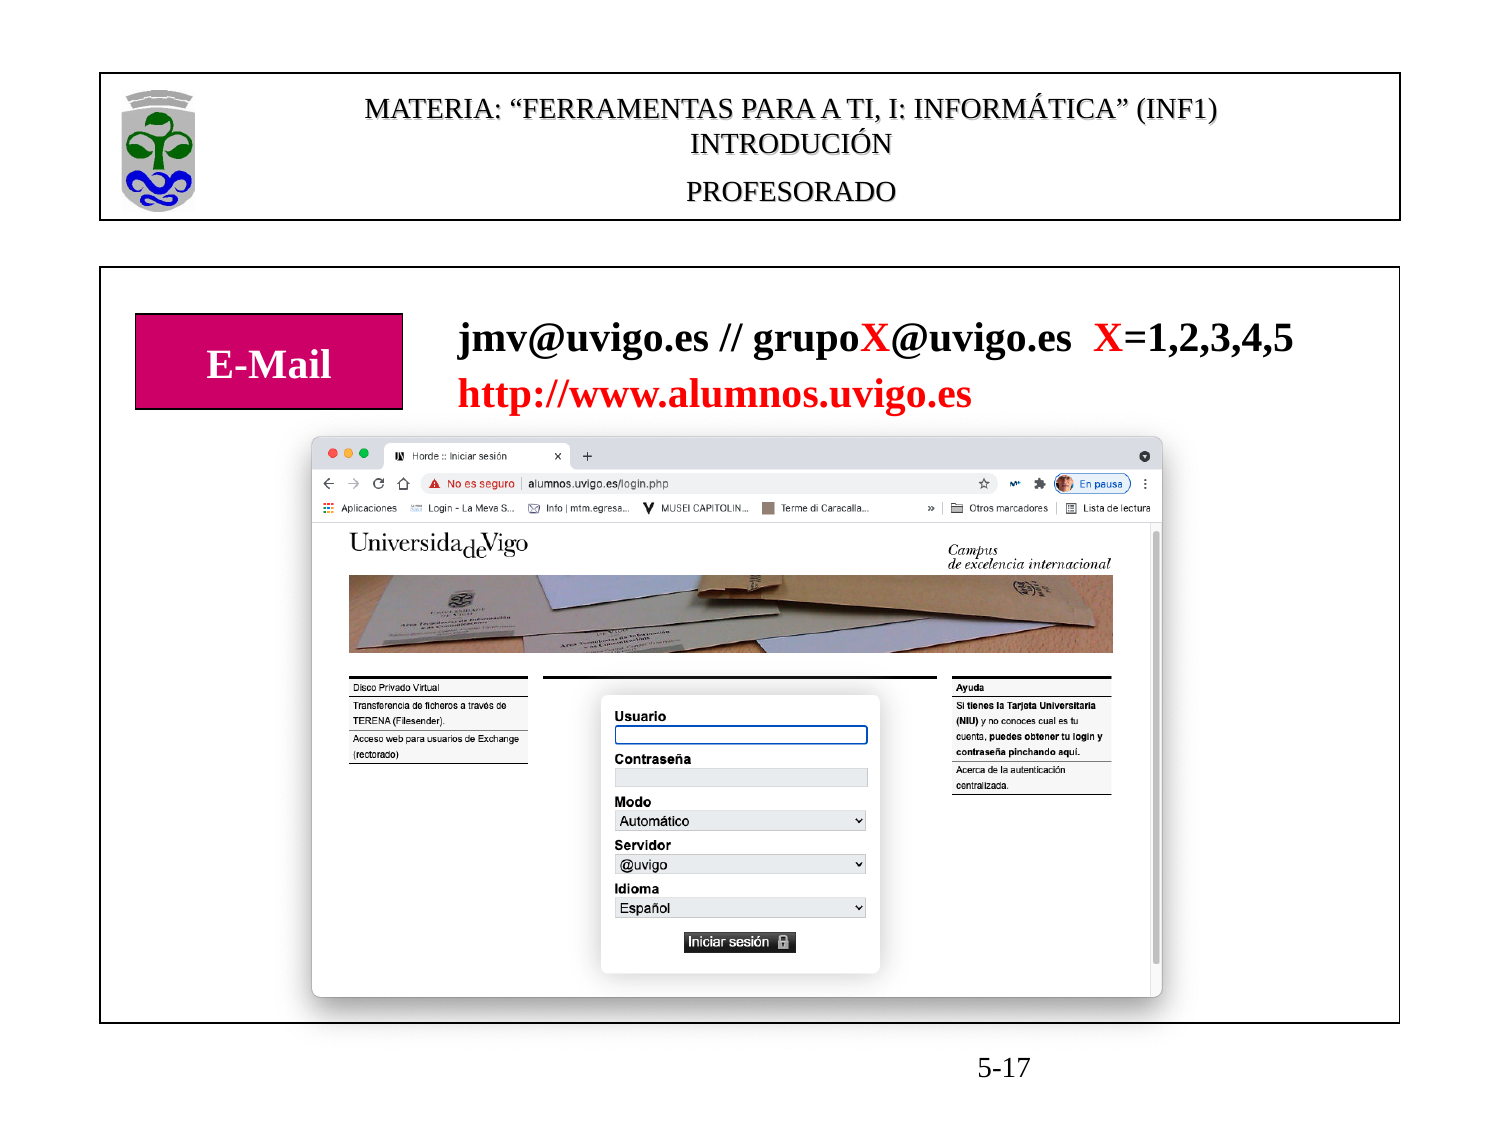

MATERIA: “FERRAMENTAS PARA A TI, I: INFORMÁTICA” (INF1)
INTRODUCIÓN
PROFESORADO
PROFESORADO
jmv@uvigo.es // grupoX@uvigo.es X=1,2,3,4,5
http://www.alumnos.uvigo.es
E-Mail